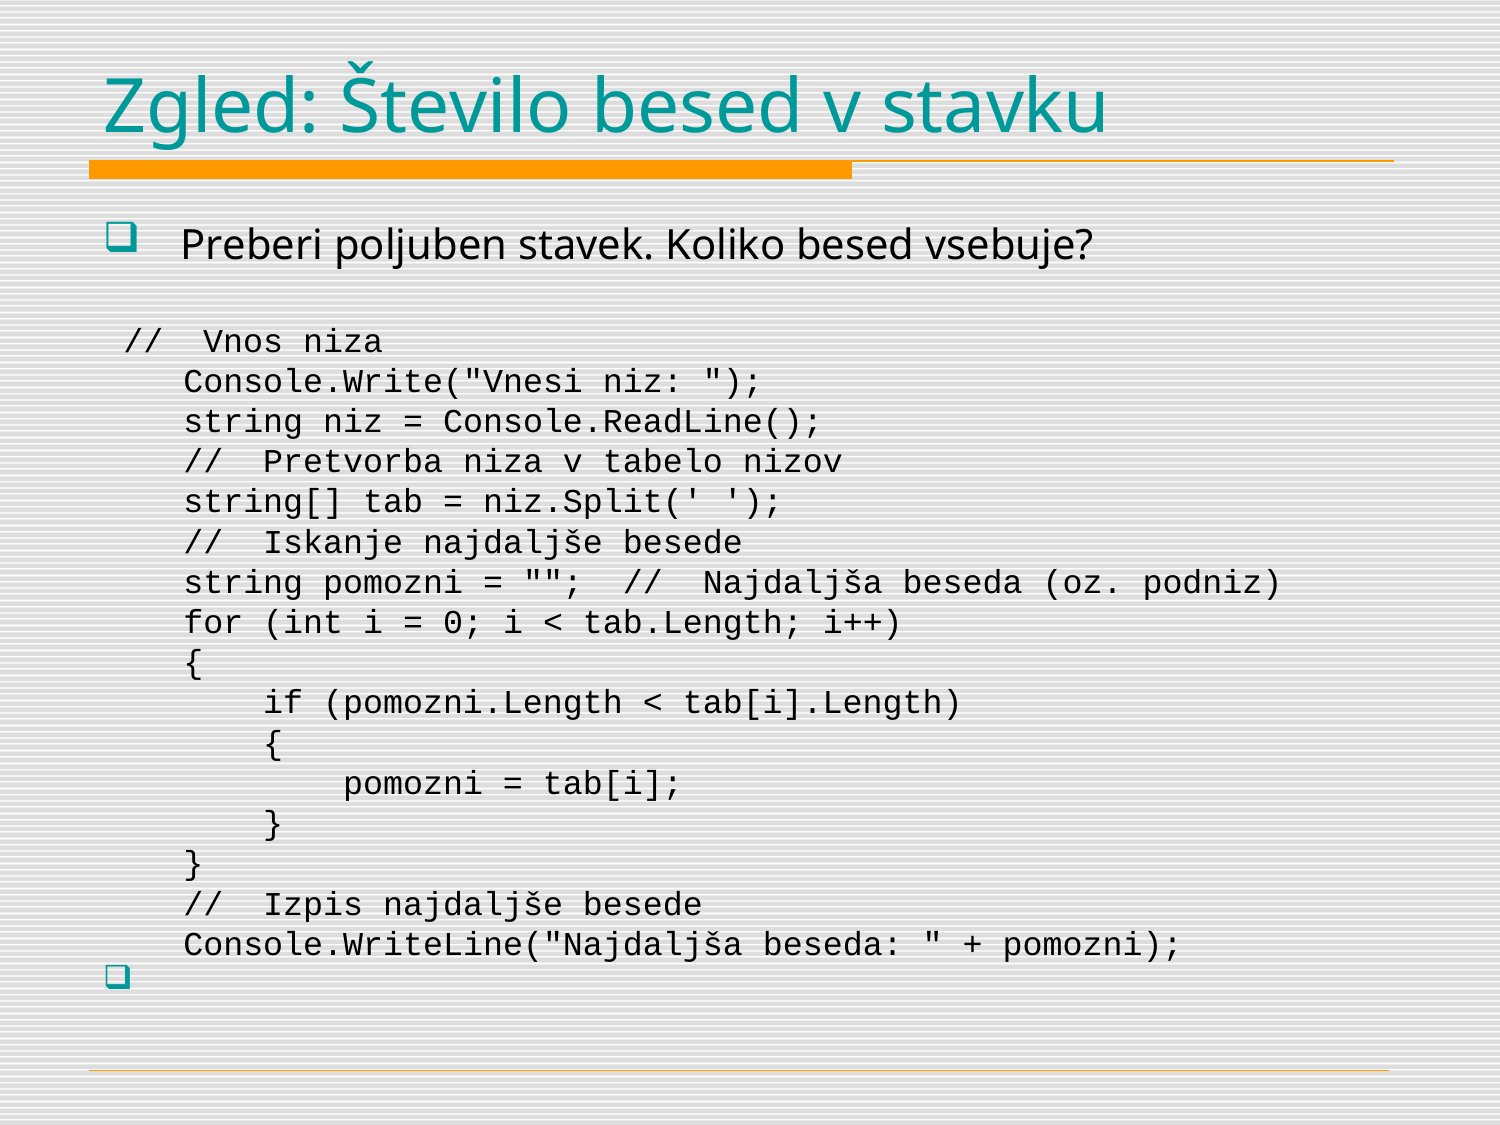

# Zgled: Število besed v stavku
Preberi poljuben stavek. Koliko besed vsebuje?
 // Vnos niza
 Console.Write("Vnesi niz: ");
 string niz = Console.ReadLine();
 // Pretvorba niza v tabelo nizov
 string[] tab = niz.Split(' ');
 // Iskanje najdaljše besede
 string pomozni = ""; // Najdaljša beseda (oz. podniz)
 for (int i = 0; i < tab.Length; i++)
 {
 if (pomozni.Length < tab[i].Length)
 {
 pomozni = tab[i];
 }
 }
 // Izpis najdaljše besede
 Console.WriteLine("Najdaljša beseda: " + pomozni);